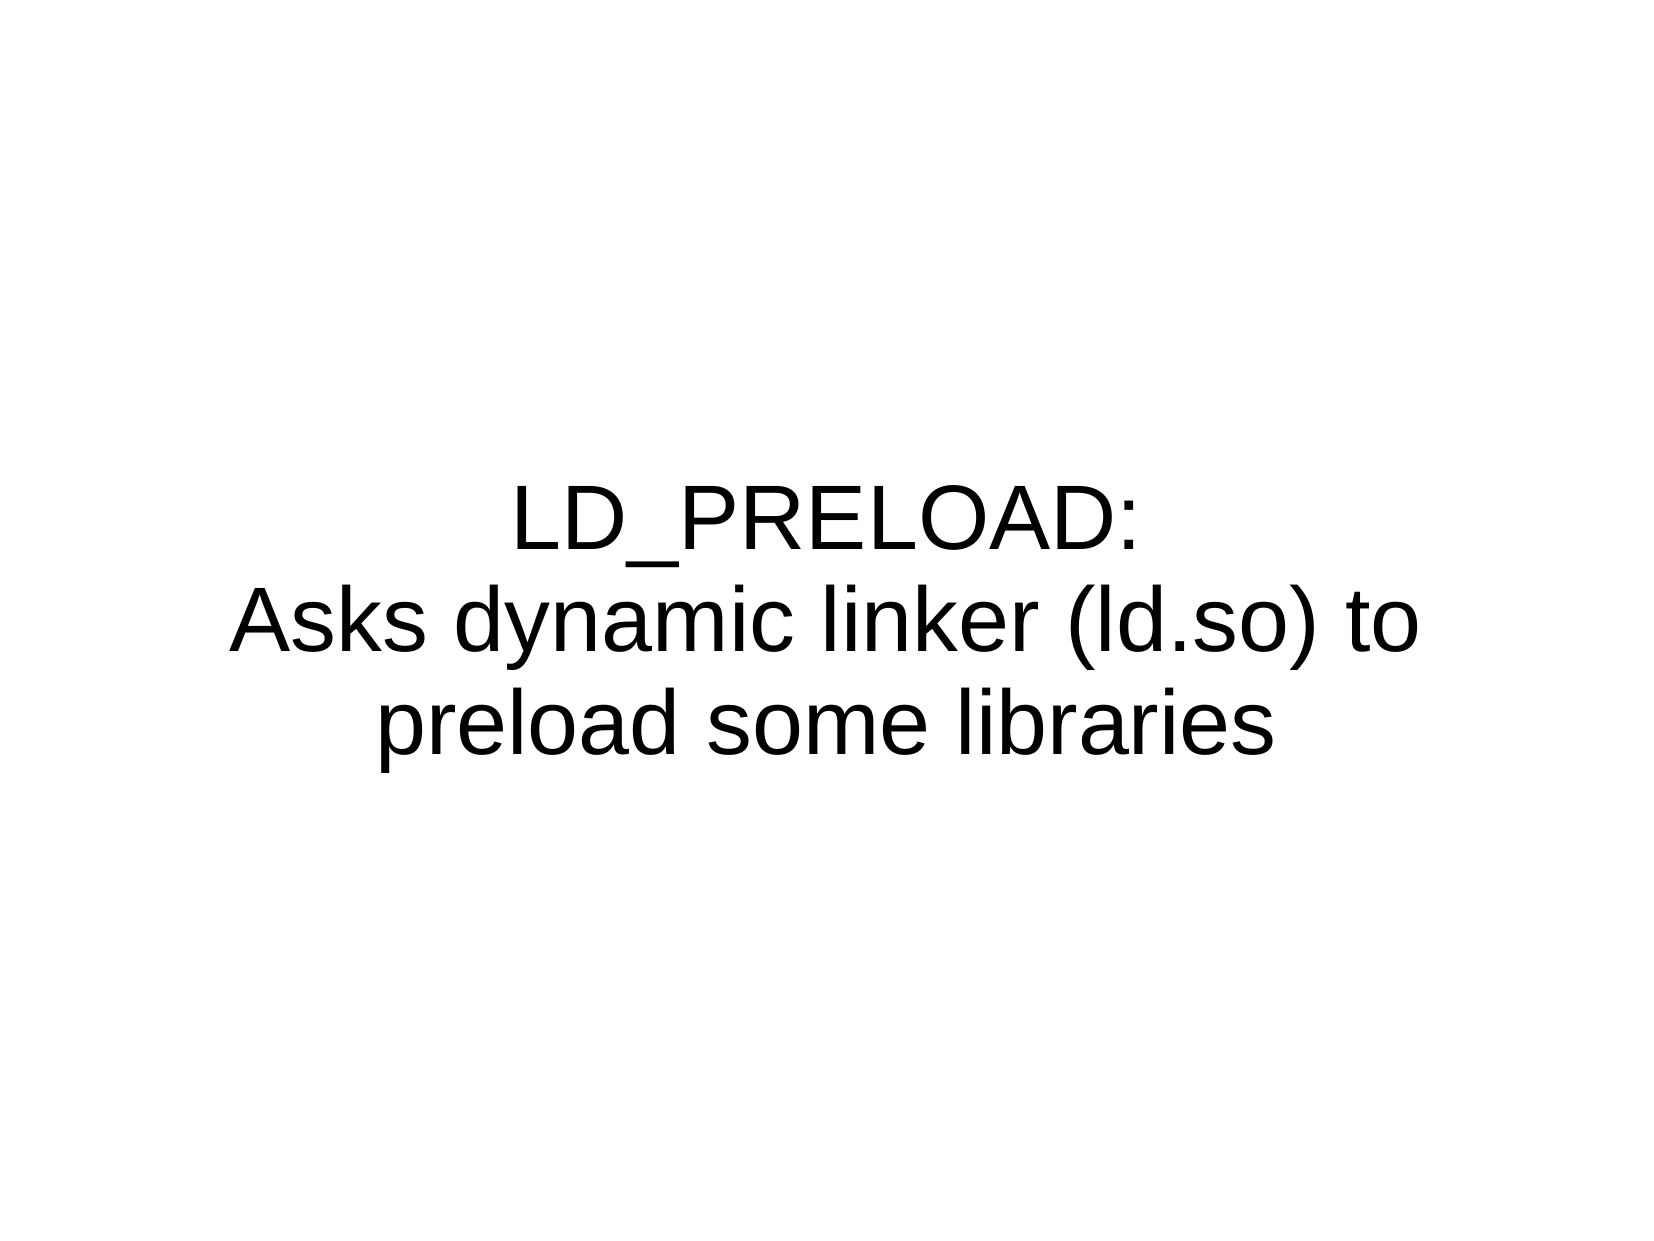

# LD_PRELOAD: Asks dynamic linker (ld.so) to preload some libraries